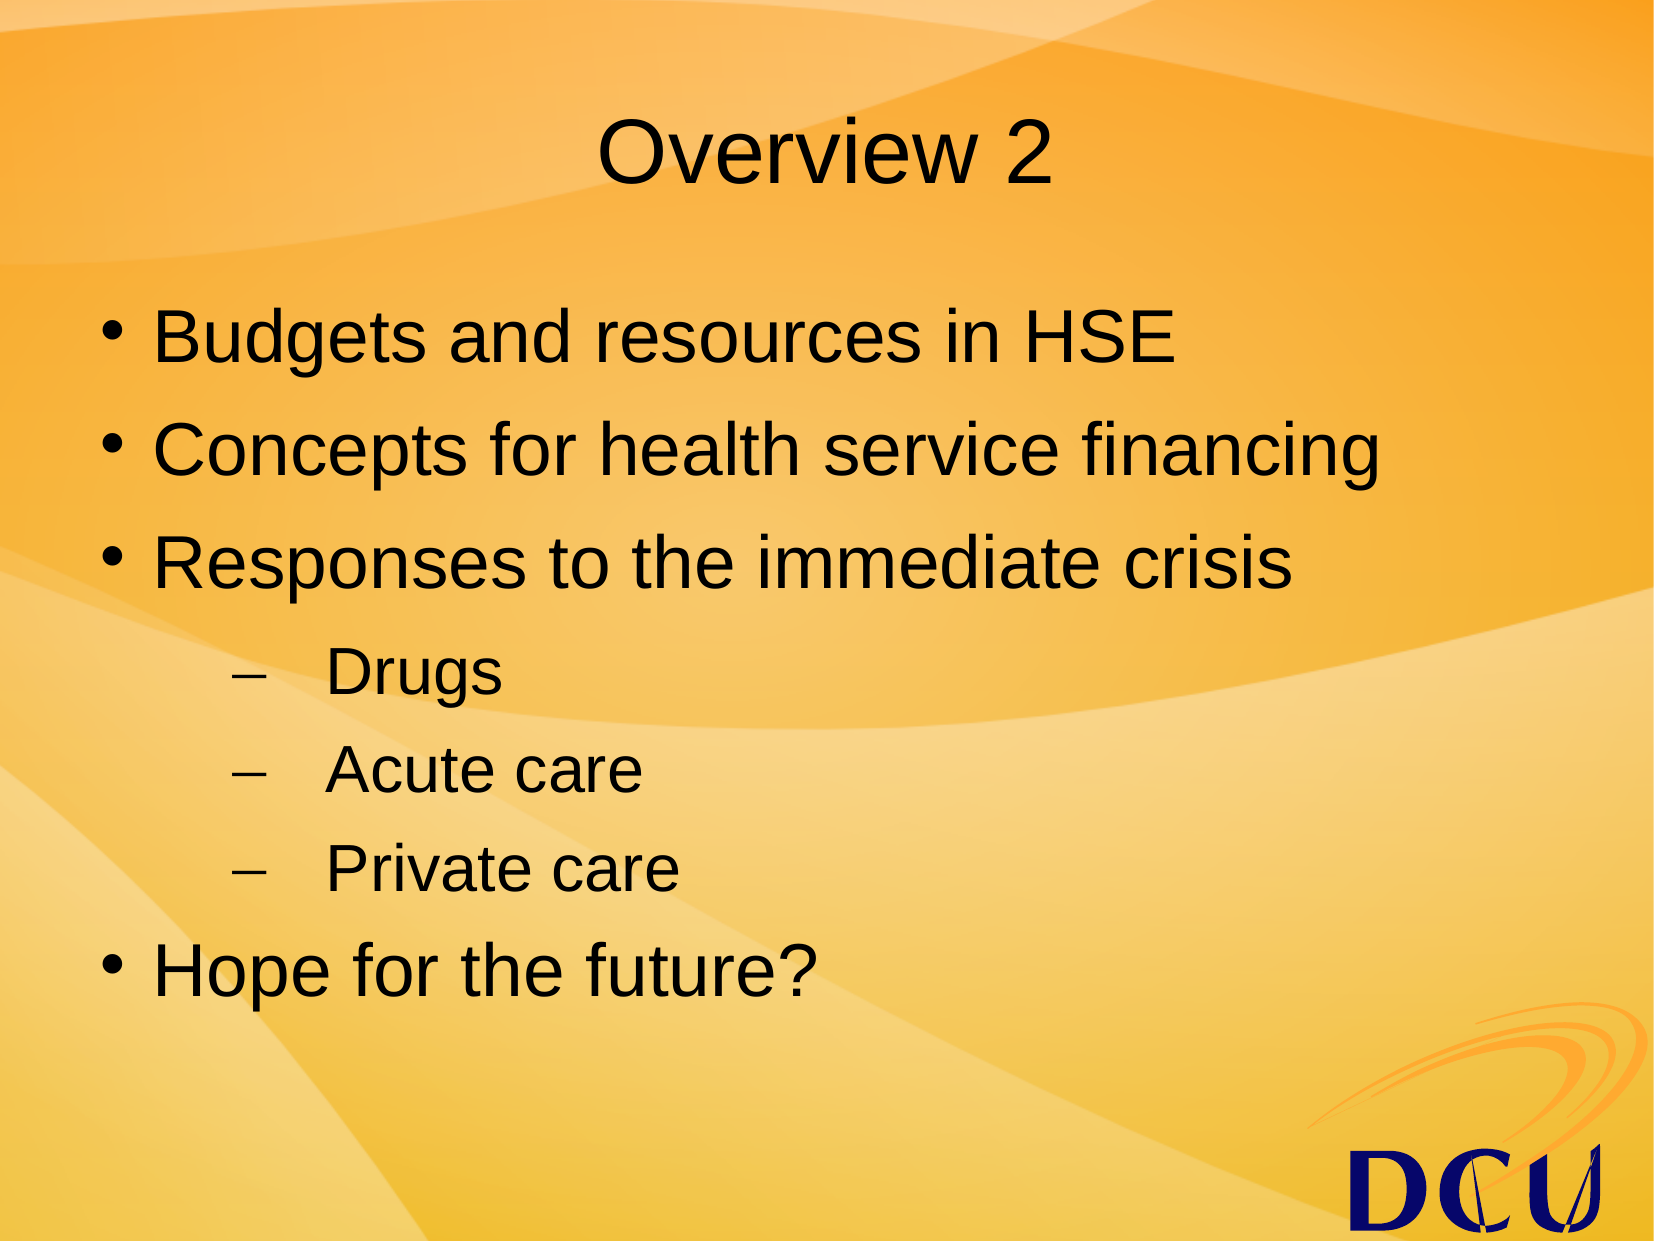

# Overview 2
Budgets and resources in HSE
Concepts for health service financing
Responses to the immediate crisis
Drugs
Acute care
Private care
Hope for the future?